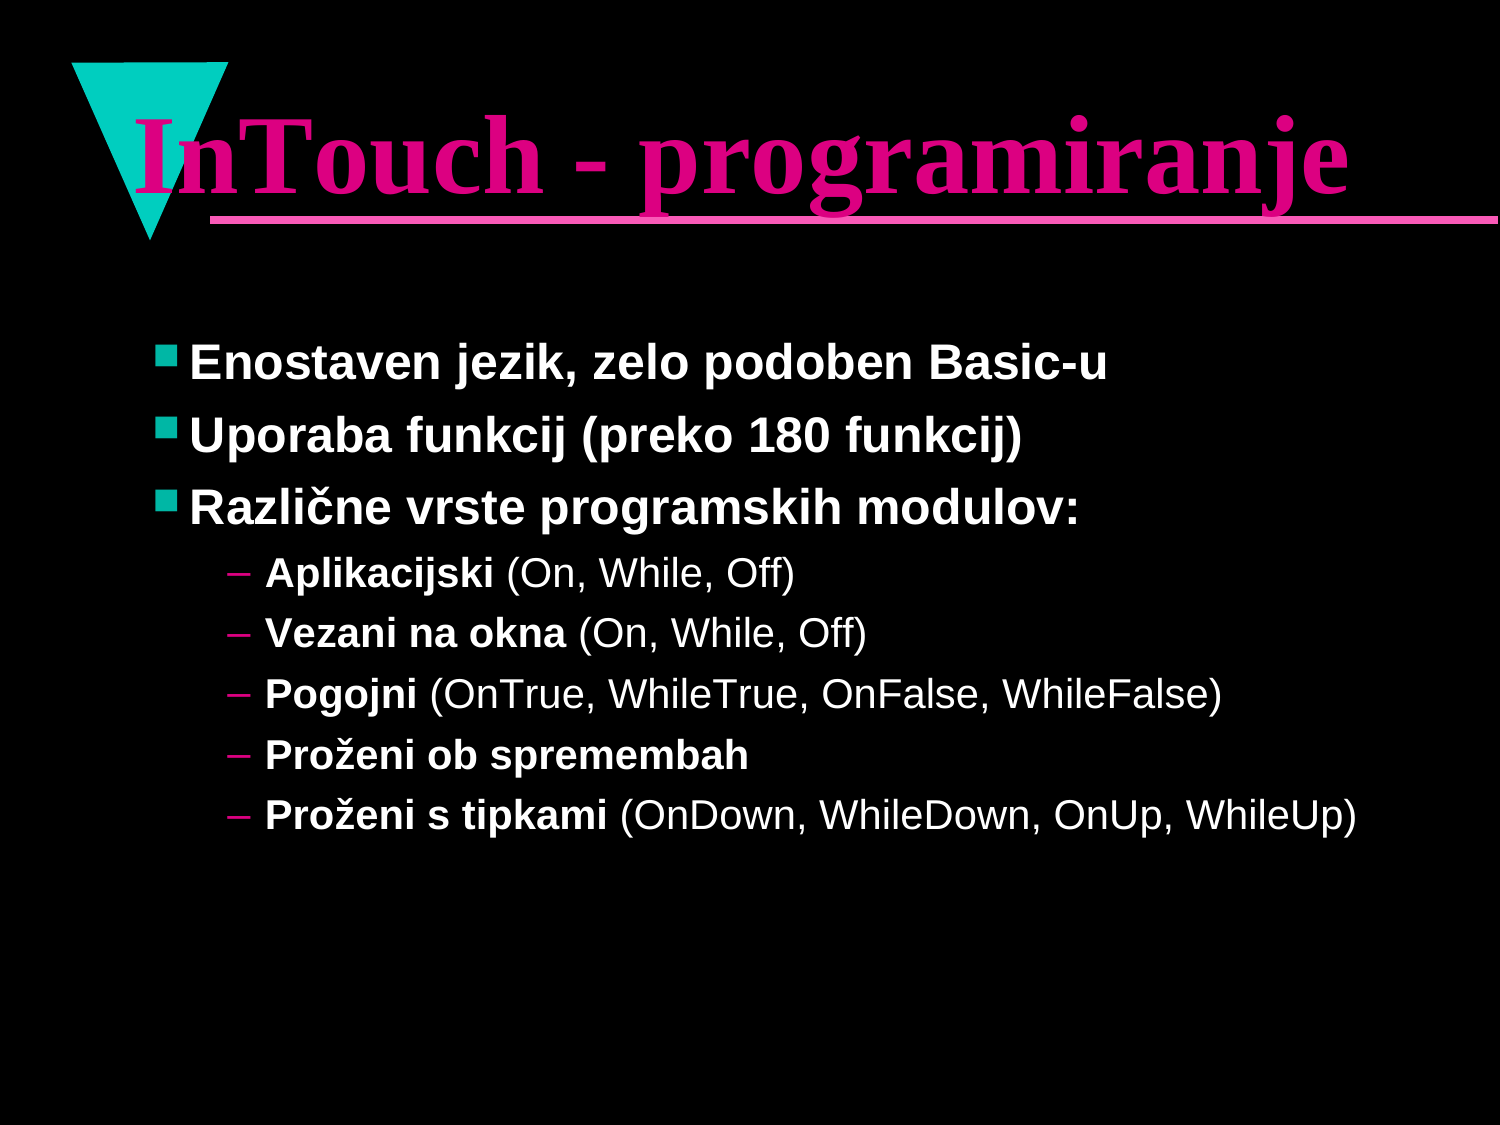

# InTouch - programiranje
Enostaven jezik, zelo podoben Basic-u
Uporaba funkcij (preko 180 funkcij)
Različne vrste programskih modulov:
Aplikacijski (On, While, Off)
Vezani na okna (On, While, Off)
Pogojni (OnTrue, WhileTrue, OnFalse, WhileFalse)
Proženi ob spremembah
Proženi s tipkami (OnDown, WhileDown, OnUp, WhileUp)
31